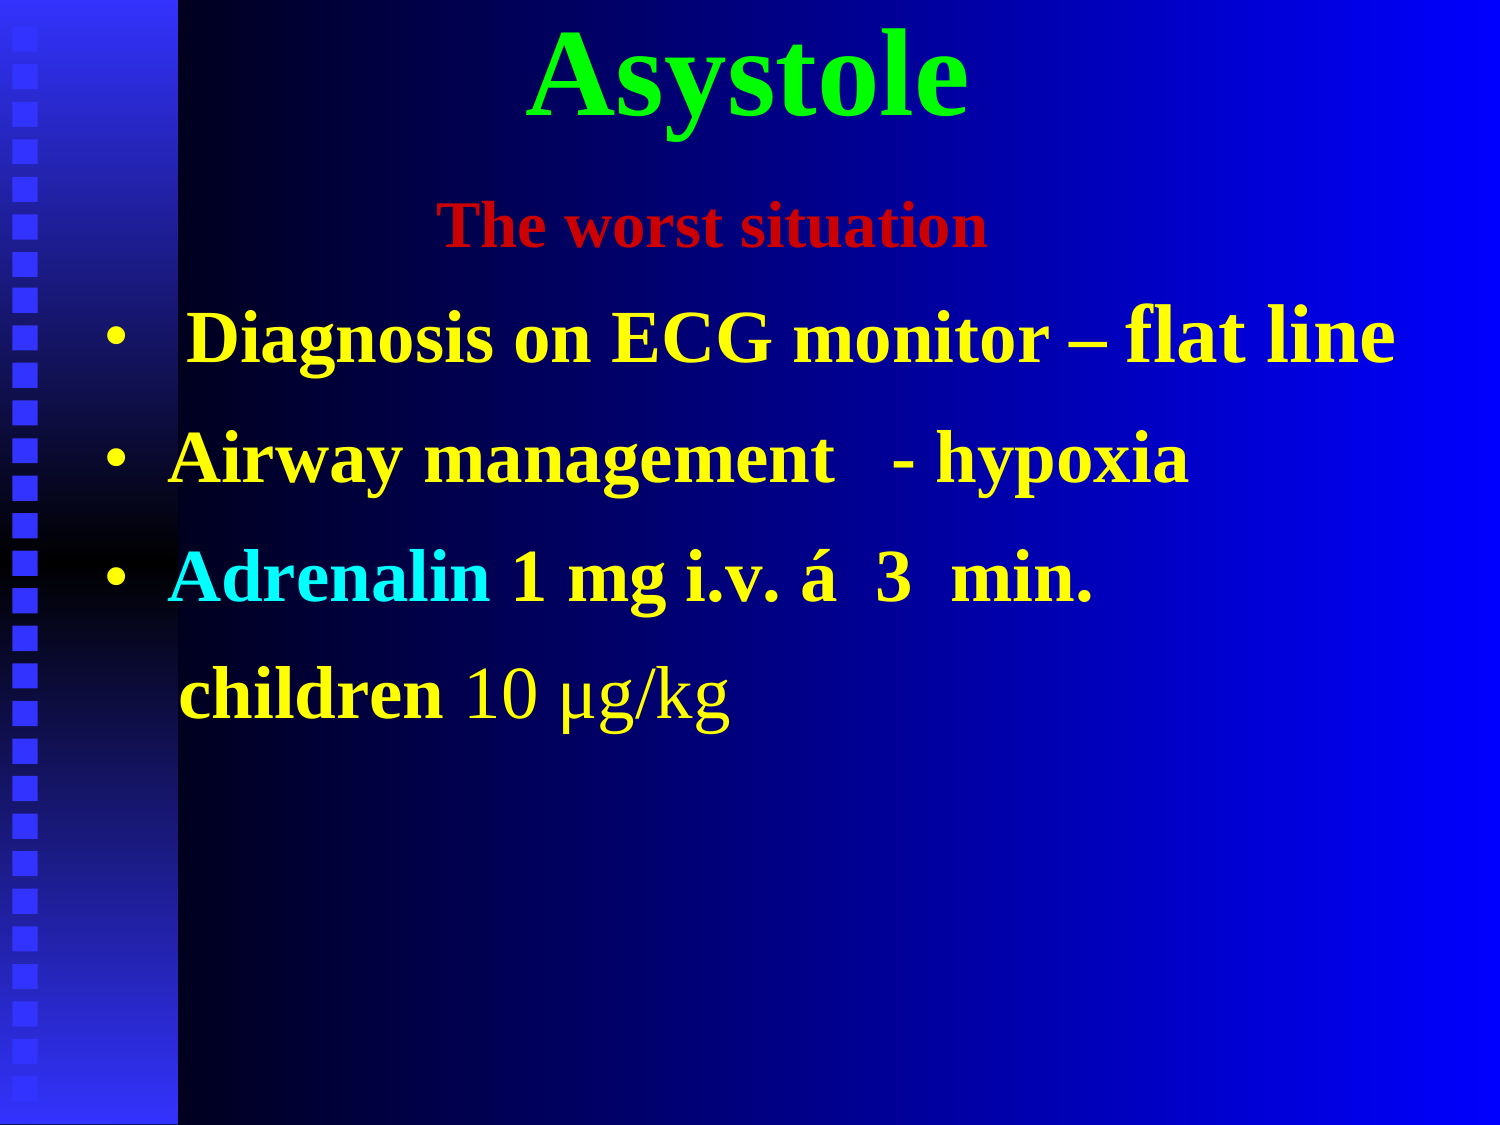

Asystole
 Diagnosis on ECG monitor – flat line
 Airway management - hypoxia
 Adrenalin 1 mg i.v. á 3 min.
 children 10 μg/kg
The worst situation